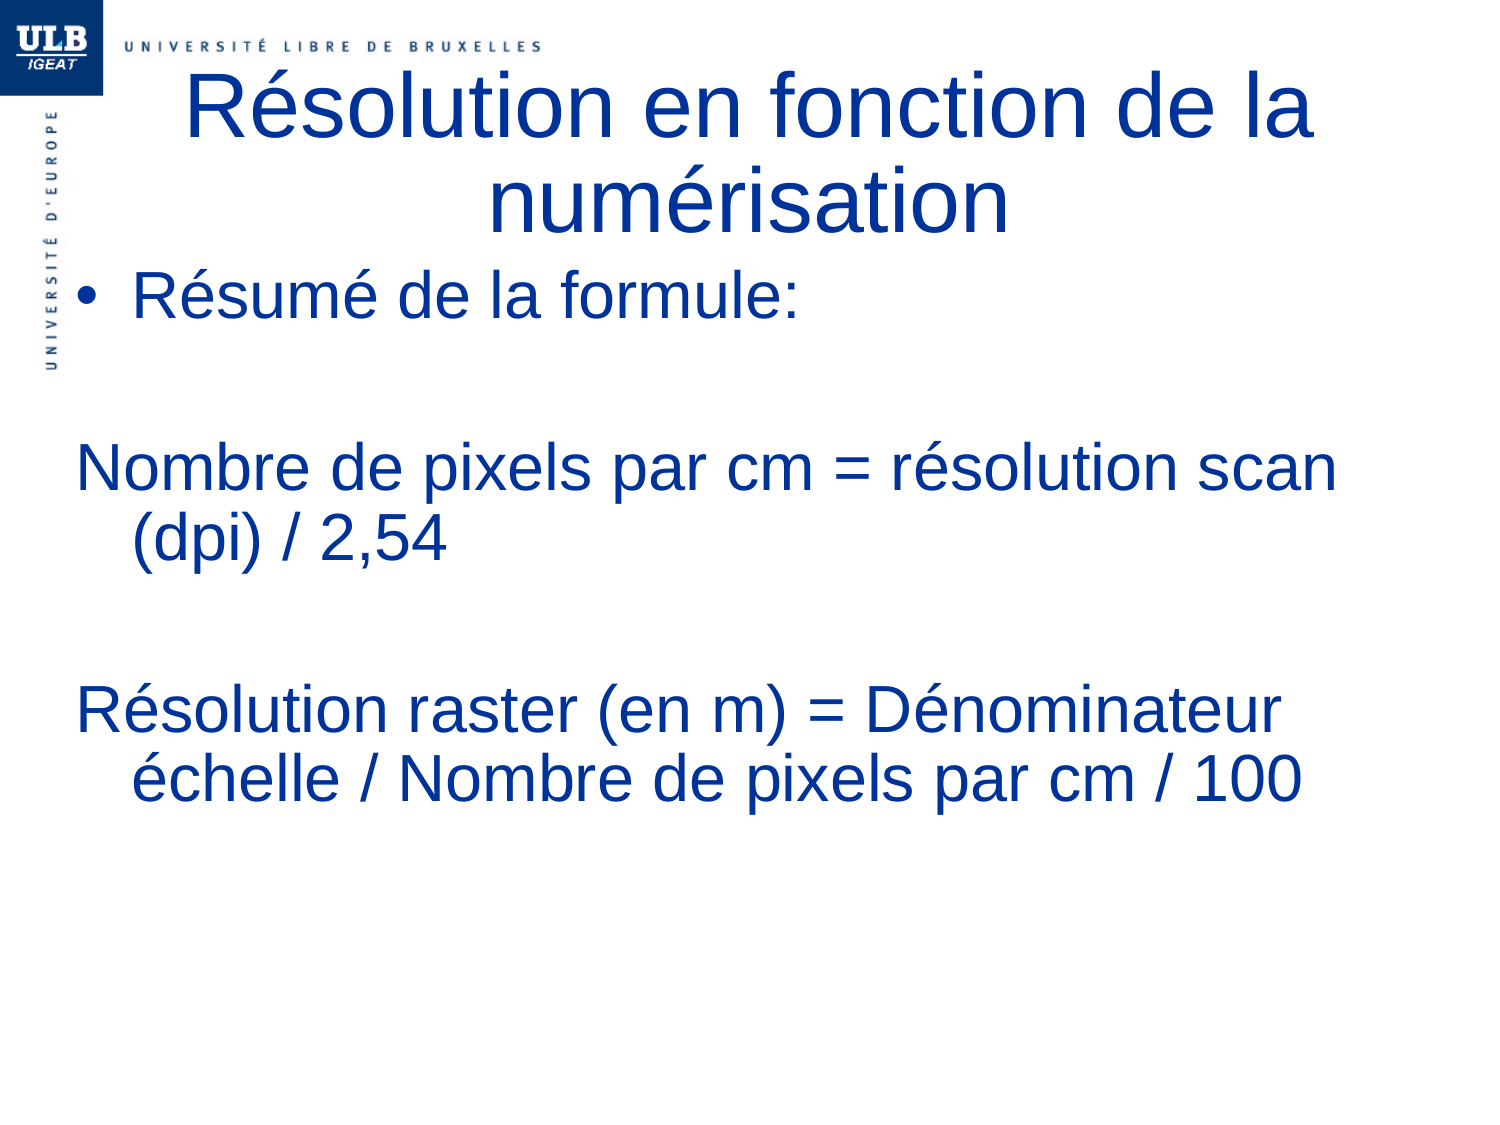

# Résolution en fonction de la numérisation
Résumé de la formule:
Nombre de pixels par cm = résolution scan (dpi) / 2,54
Résolution raster (en m) = Dénominateur échelle / Nombre de pixels par cm / 100